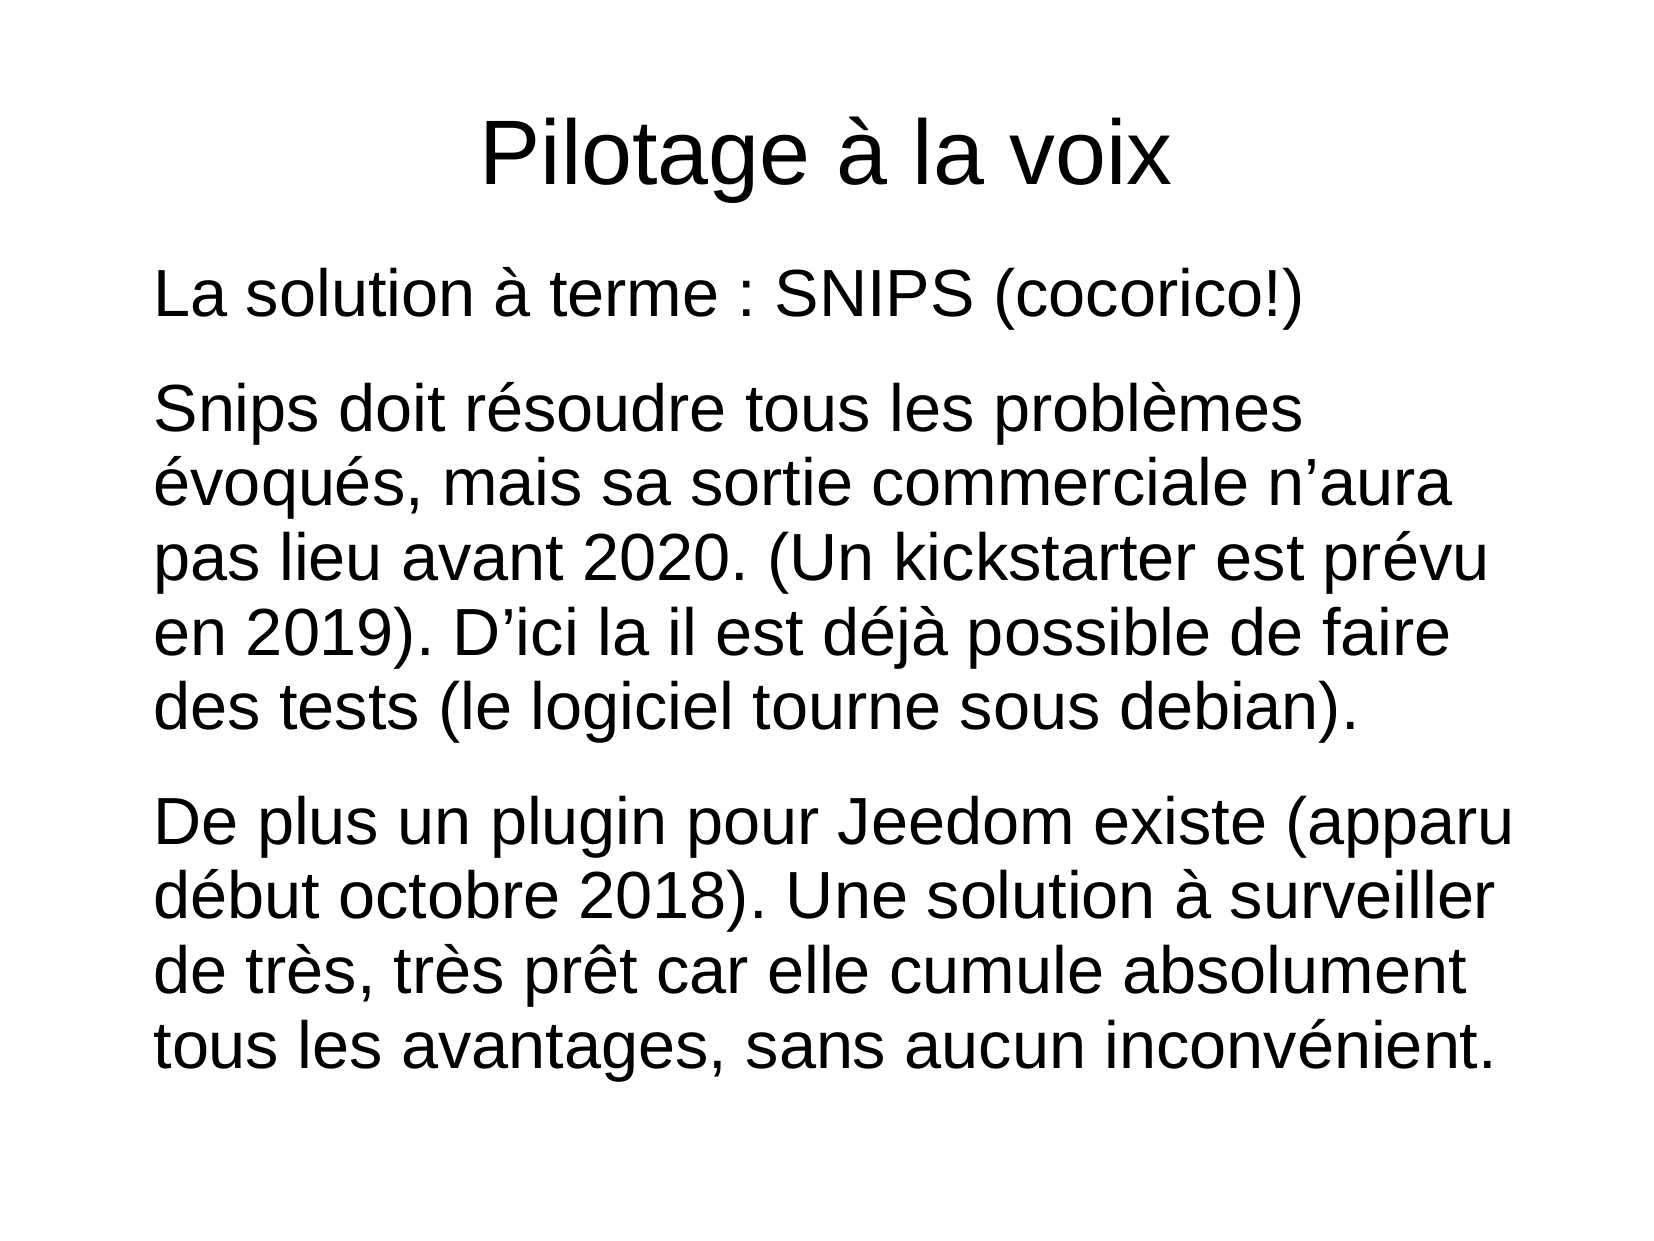

# Pilotage à la voix
La solution à terme : SNIPS (cocorico!)
Snips doit résoudre tous les problèmes évoqués, mais sa sortie commerciale n’aura pas lieu avant 2020. (Un kickstarter est prévu en 2019). D’ici la il est déjà possible de faire des tests (le logiciel tourne sous debian).
De plus un plugin pour Jeedom existe (apparu début octobre 2018). Une solution à surveiller de très, très prêt car elle cumule absolument tous les avantages, sans aucun inconvénient.